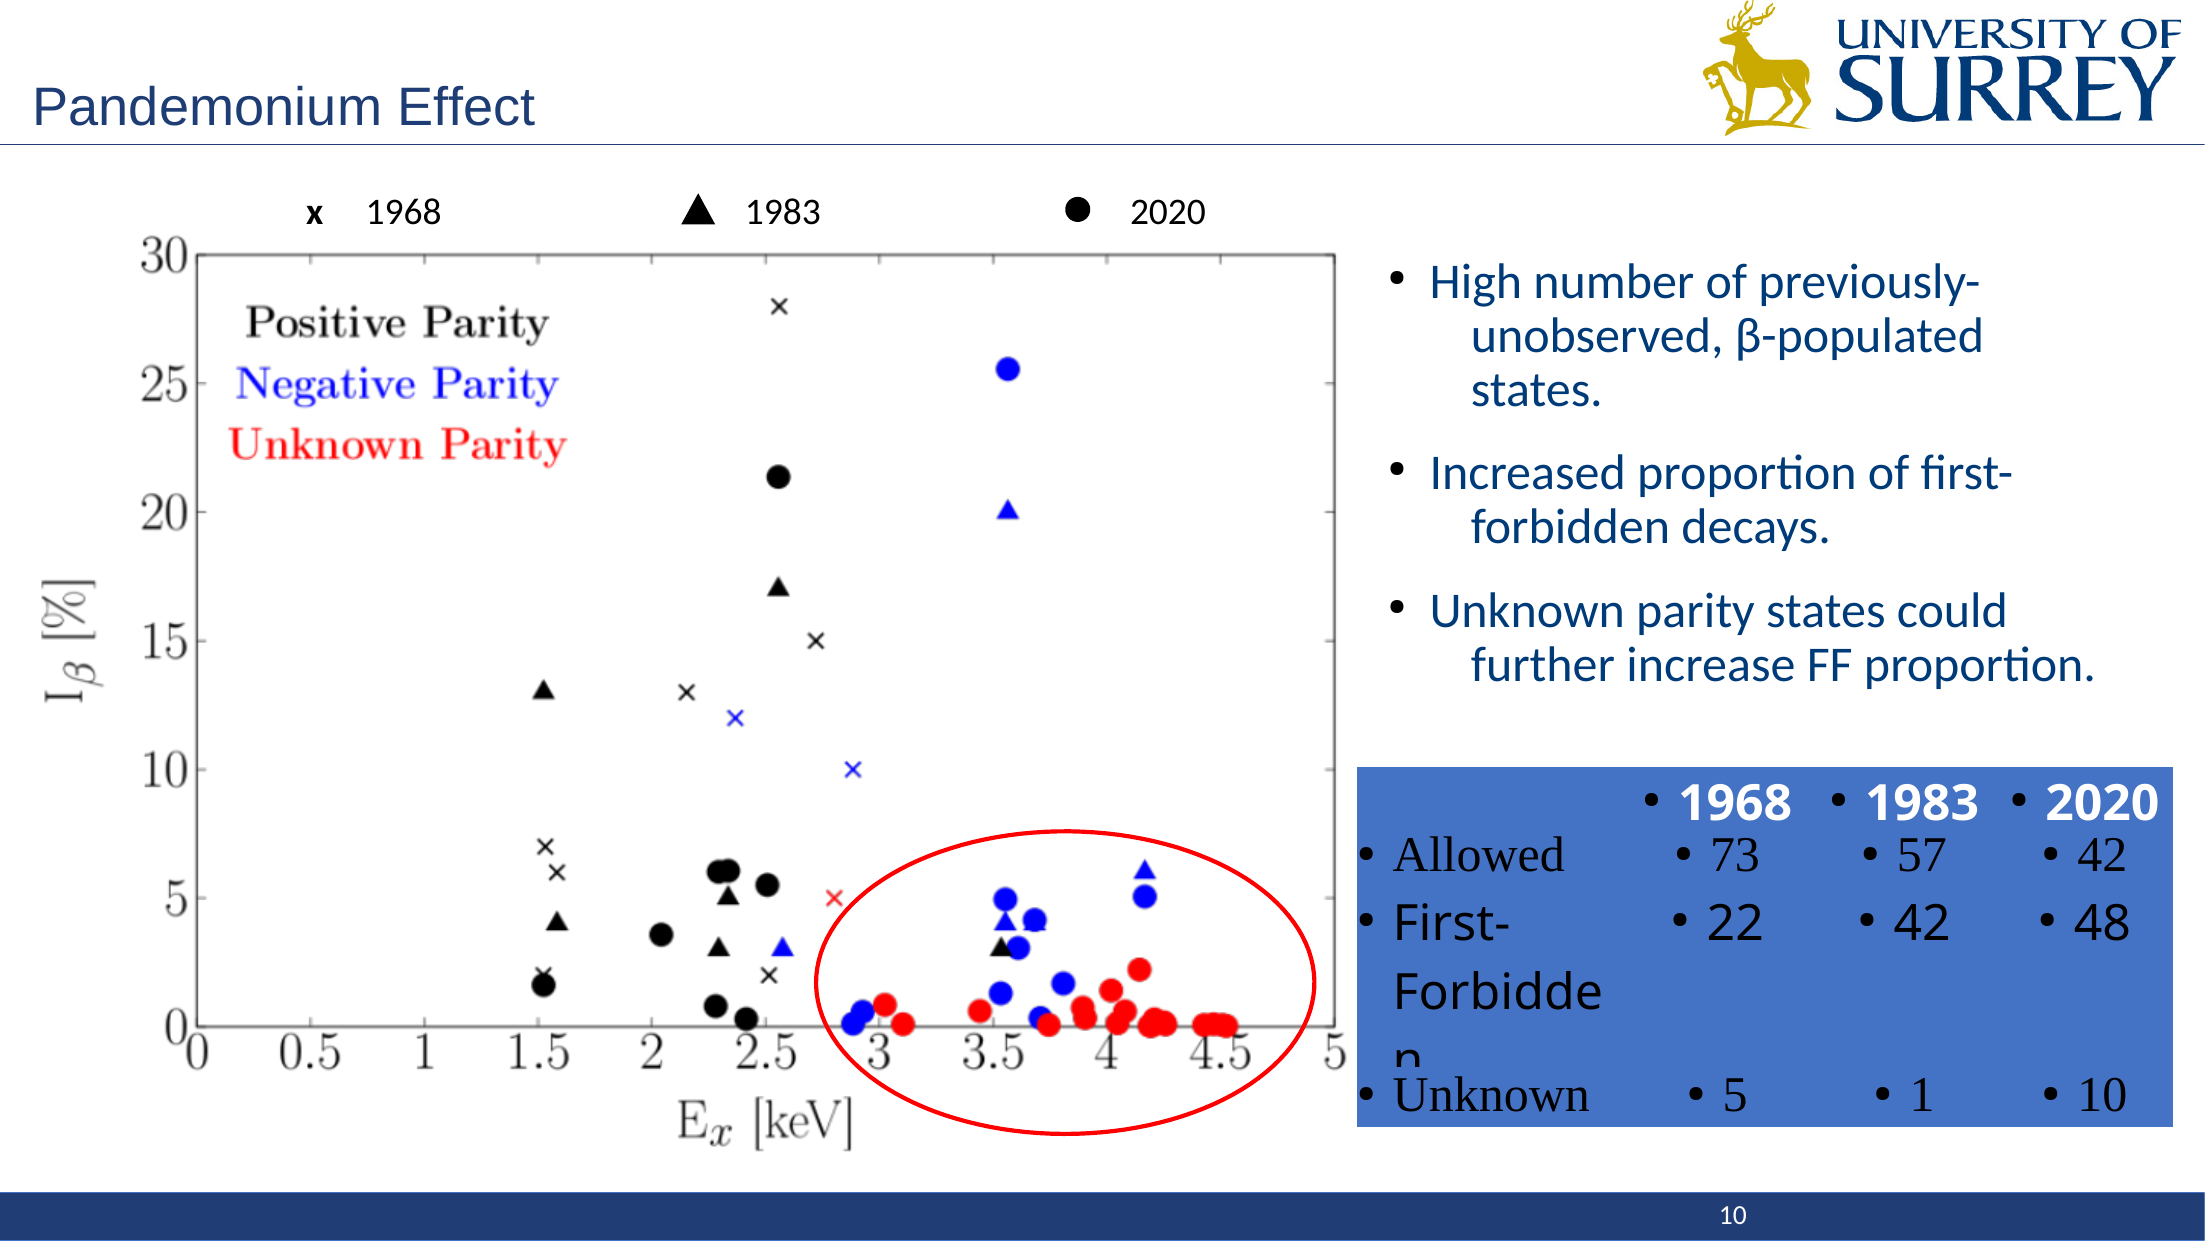

Pandemonium Effect
x 1968
1983
2020
High number of previously-unobserved, β-populated states.
Increased proportion of first-forbidden decays.
Unknown parity states could further increase FF proportion.
| | 1968 | 1983 | 2020 |
| --- | --- | --- | --- |
| Allowed | 73 | 57 | 42 |
| First-Forbidden | 22 | 42 | 48 |
| Unknown | 5 | 1 | 10 |